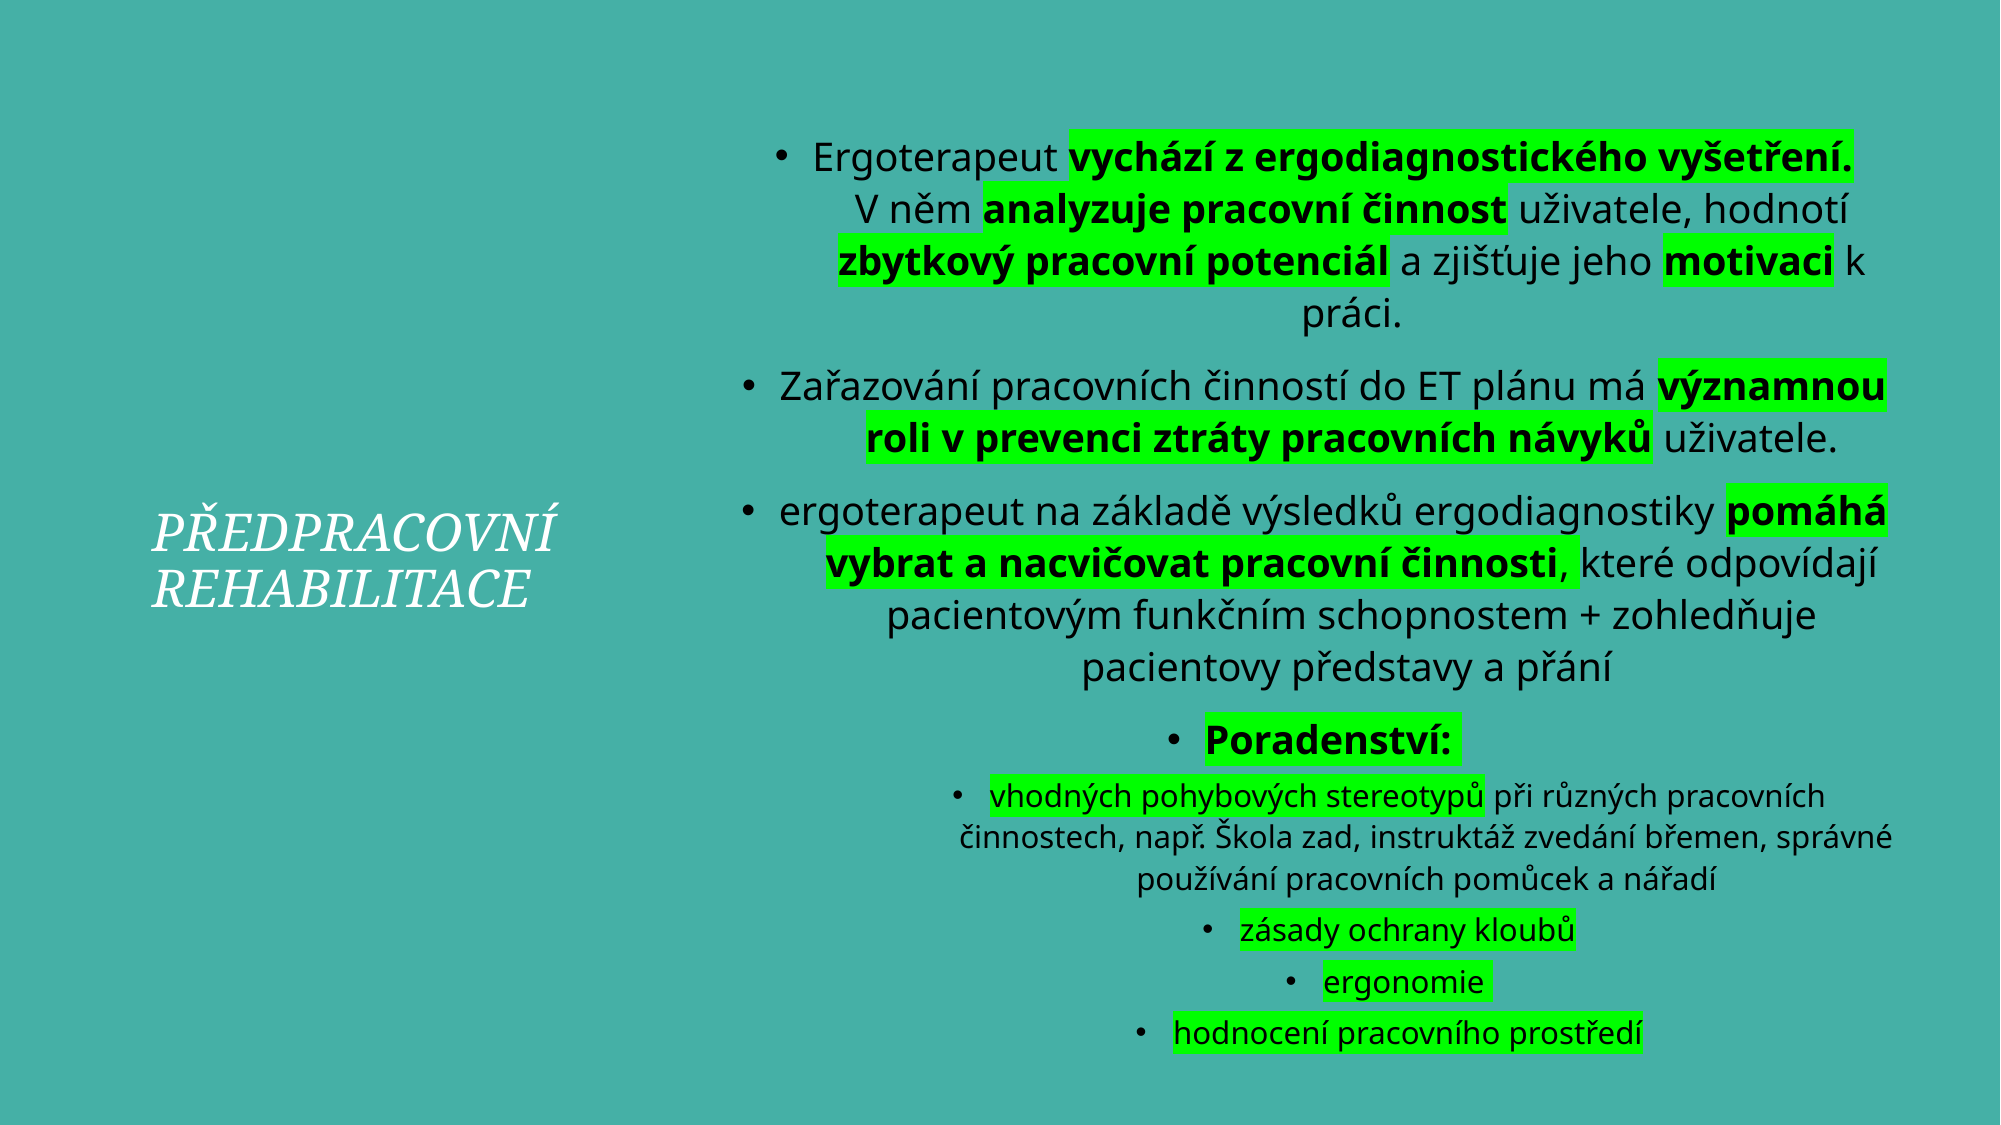

# PŘEDPRACOVNÍ REHABILITACE
Ergoterapeut vychází z ergodiagnostického vyšetření. V něm analyzuje pracovní činnost uživatele, hodnotí zbytkový pracovní potenciál a zjišťuje jeho motivaci k práci.
Zařazování pracovních činností do ET plánu má významnou roli v prevenci ztráty pracovních návyků uživatele.
ergoterapeut na základě výsledků ergodiagnostiky pomáhá vybrat a nacvičovat pracovní činnosti, které odpovídají pacientovým funkčním schopnostem + zohledňuje pacientovy představy a přání
Poradenství:
vhodných pohybových stereotypů při různých pracovních činnostech, např. Škola zad, instruktáž zvedání břemen, správné používání pracovních pomůcek a nářadí
zásady ochrany kloubů
ergonomie
hodnocení pracovního prostředí